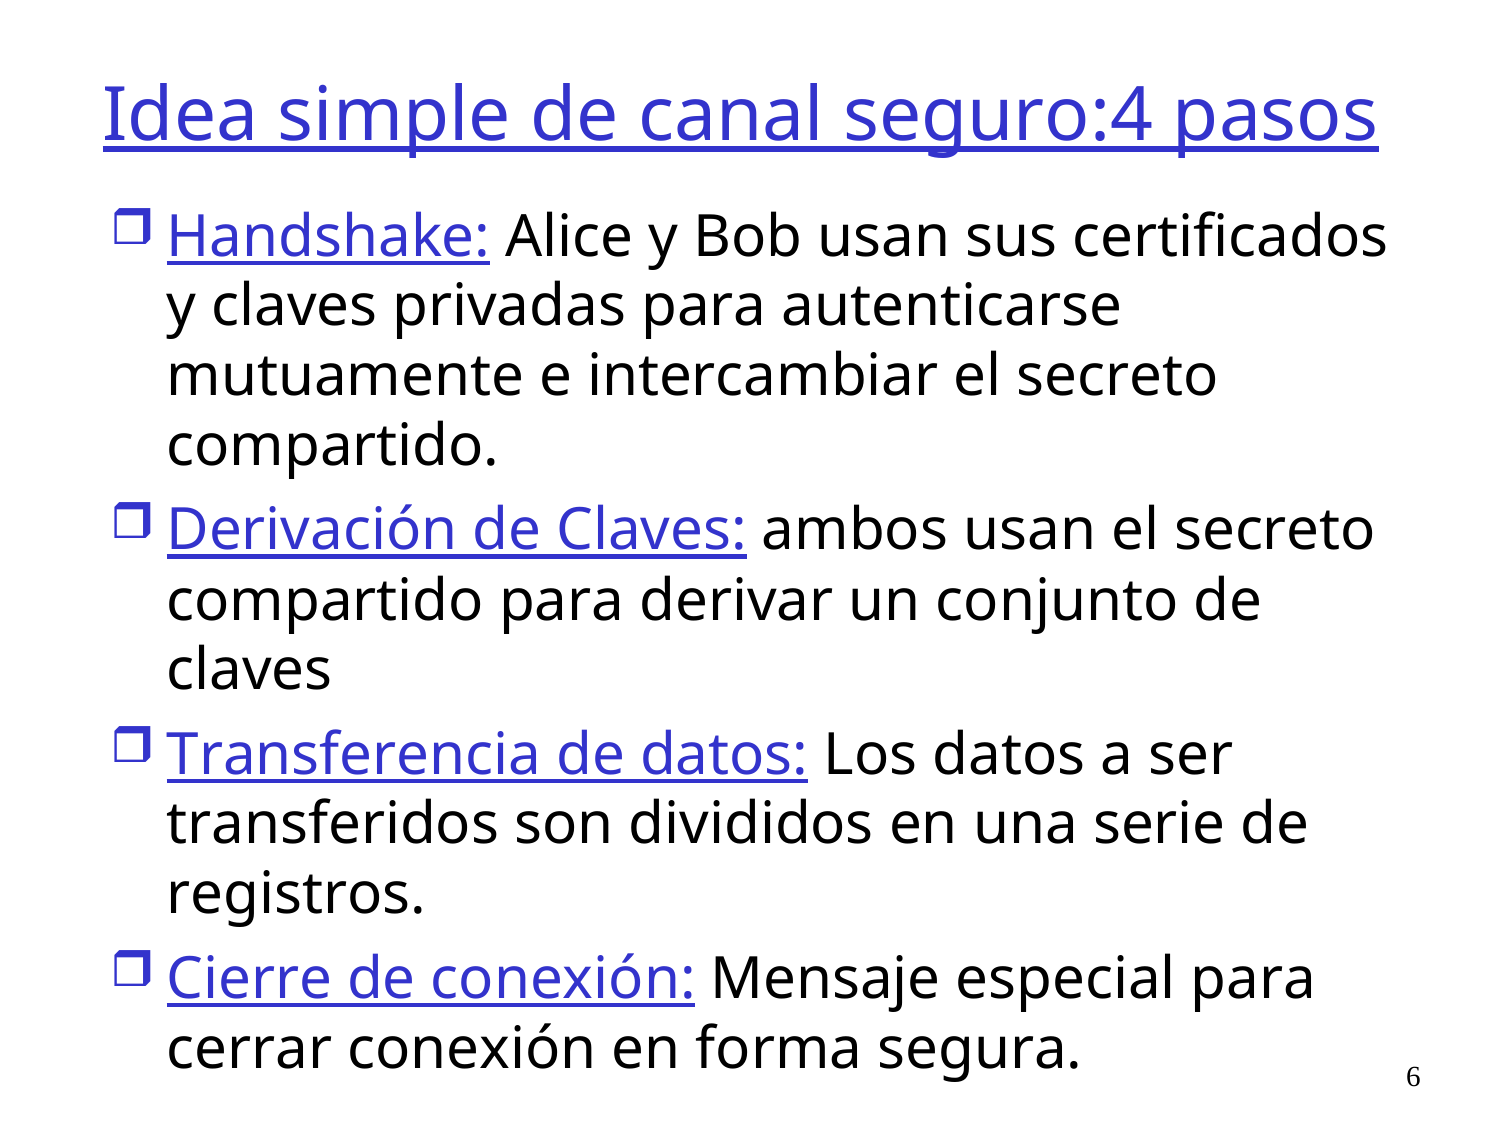

# Idea simple de canal seguro:4 pasos
Handshake: Alice y Bob usan sus certificados y claves privadas para autenticarse mutuamente e intercambiar el secreto compartido.
Derivación de Claves: ambos usan el secreto compartido para derivar un conjunto de claves
Transferencia de datos: Los datos a ser transferidos son divididos en una serie de registros.
Cierre de conexión: Mensaje especial para cerrar conexión en forma segura.